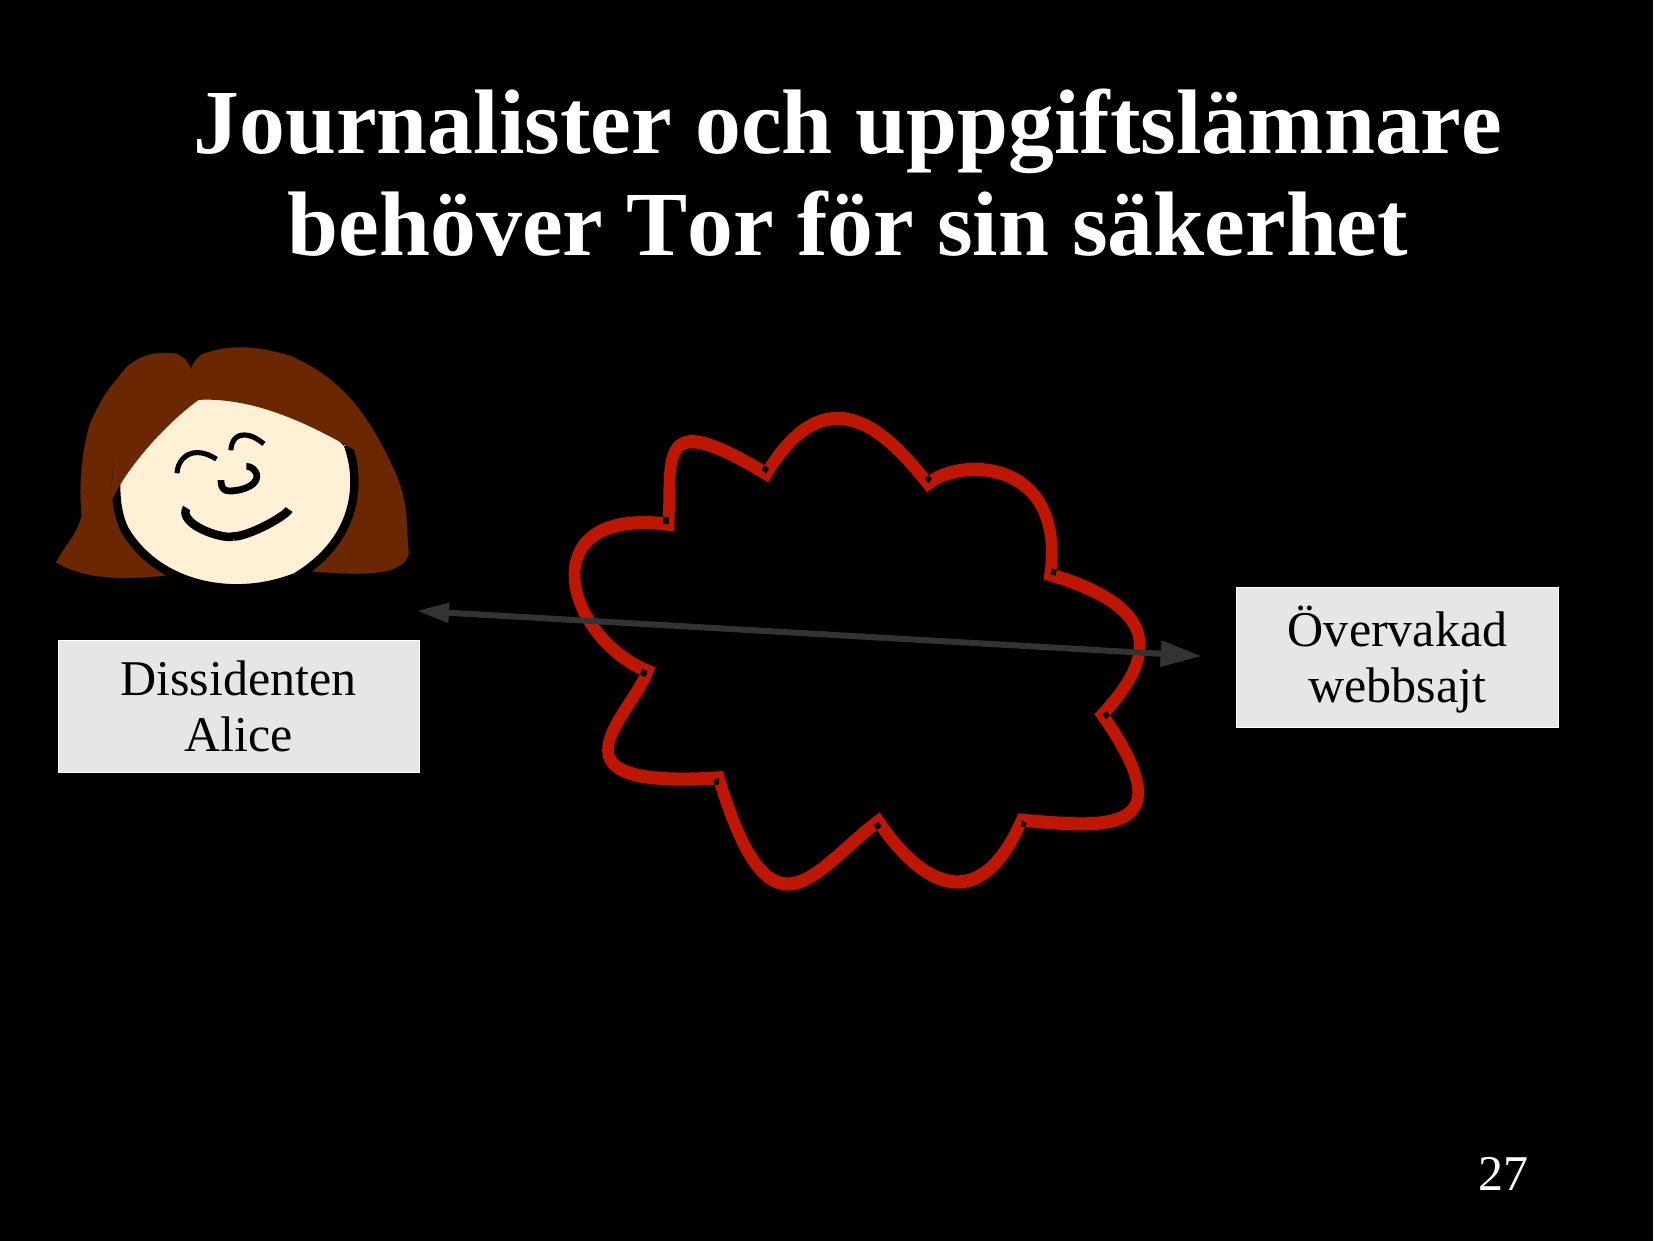

Journalister och uppgiftslämnare
behöver Tor för sin säkerhet
Övervakad
webbsajt
Dissidenten
Alice